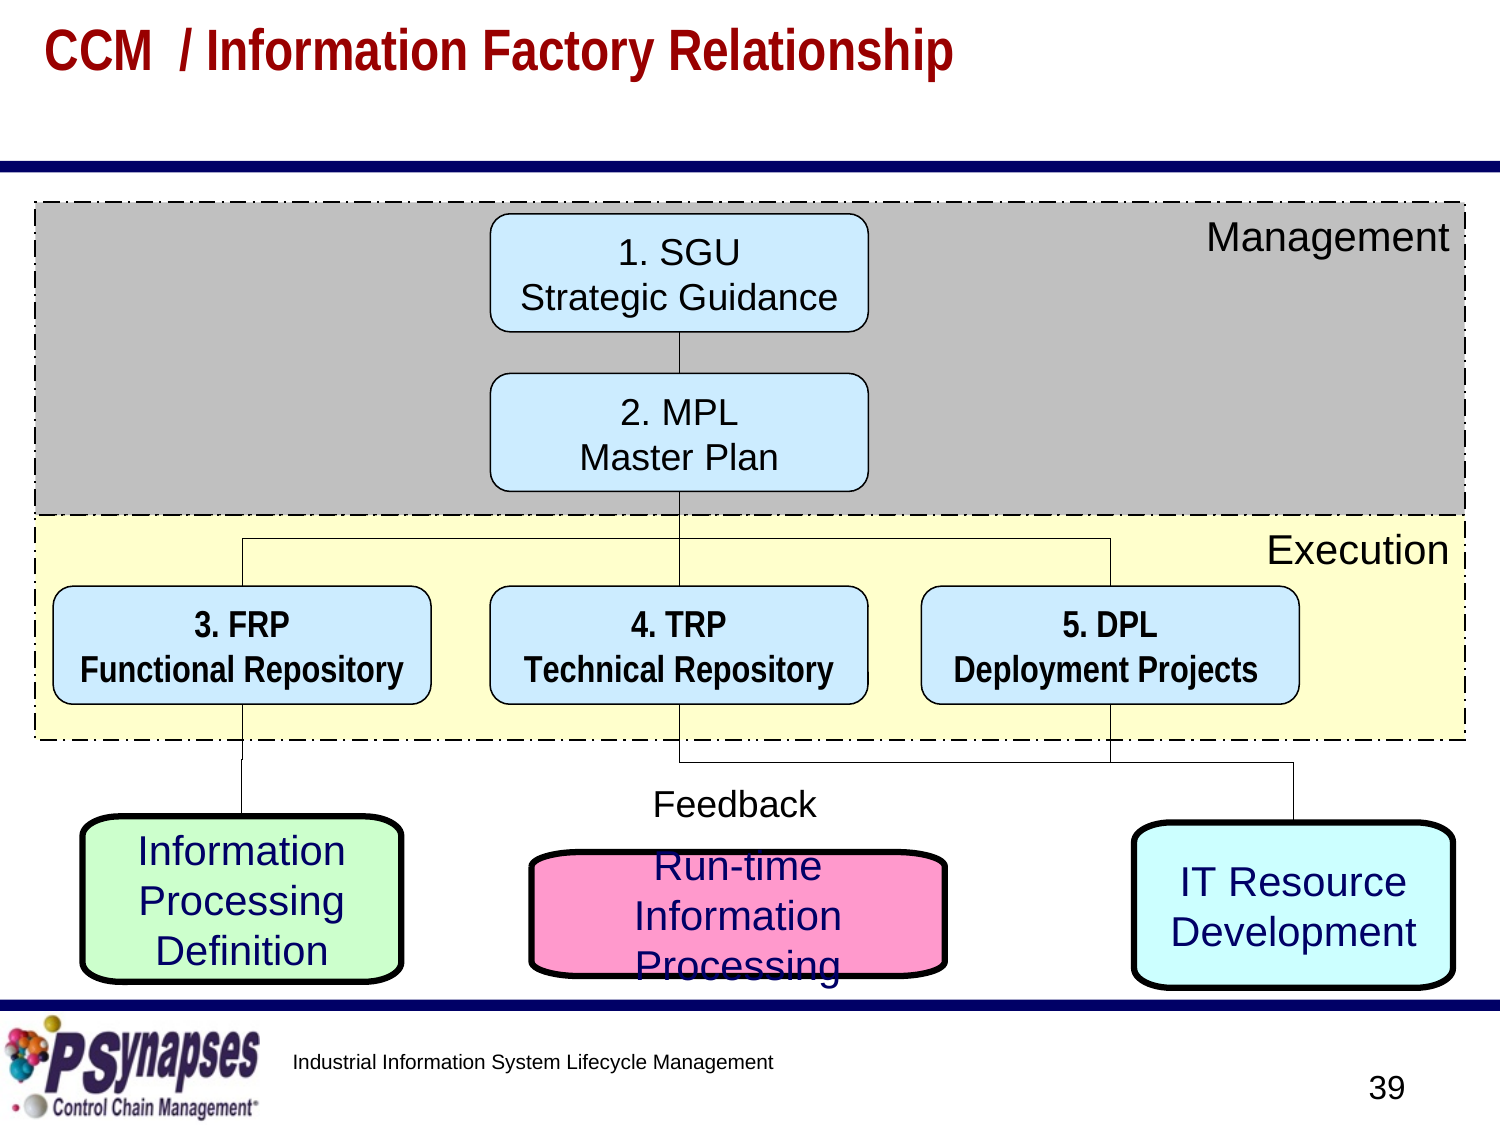

# CCM / Information Factory Relationship
Management
1. SGU
Strategic Guidance
2. MPL
Master Plan
Execution
3. FRP
Functional Repository
4. TRP
Technical Repository
5. DPL
Deployment Projects
Feedback
Information Processing Definition
IT Resource Development
Run-time Information Processing